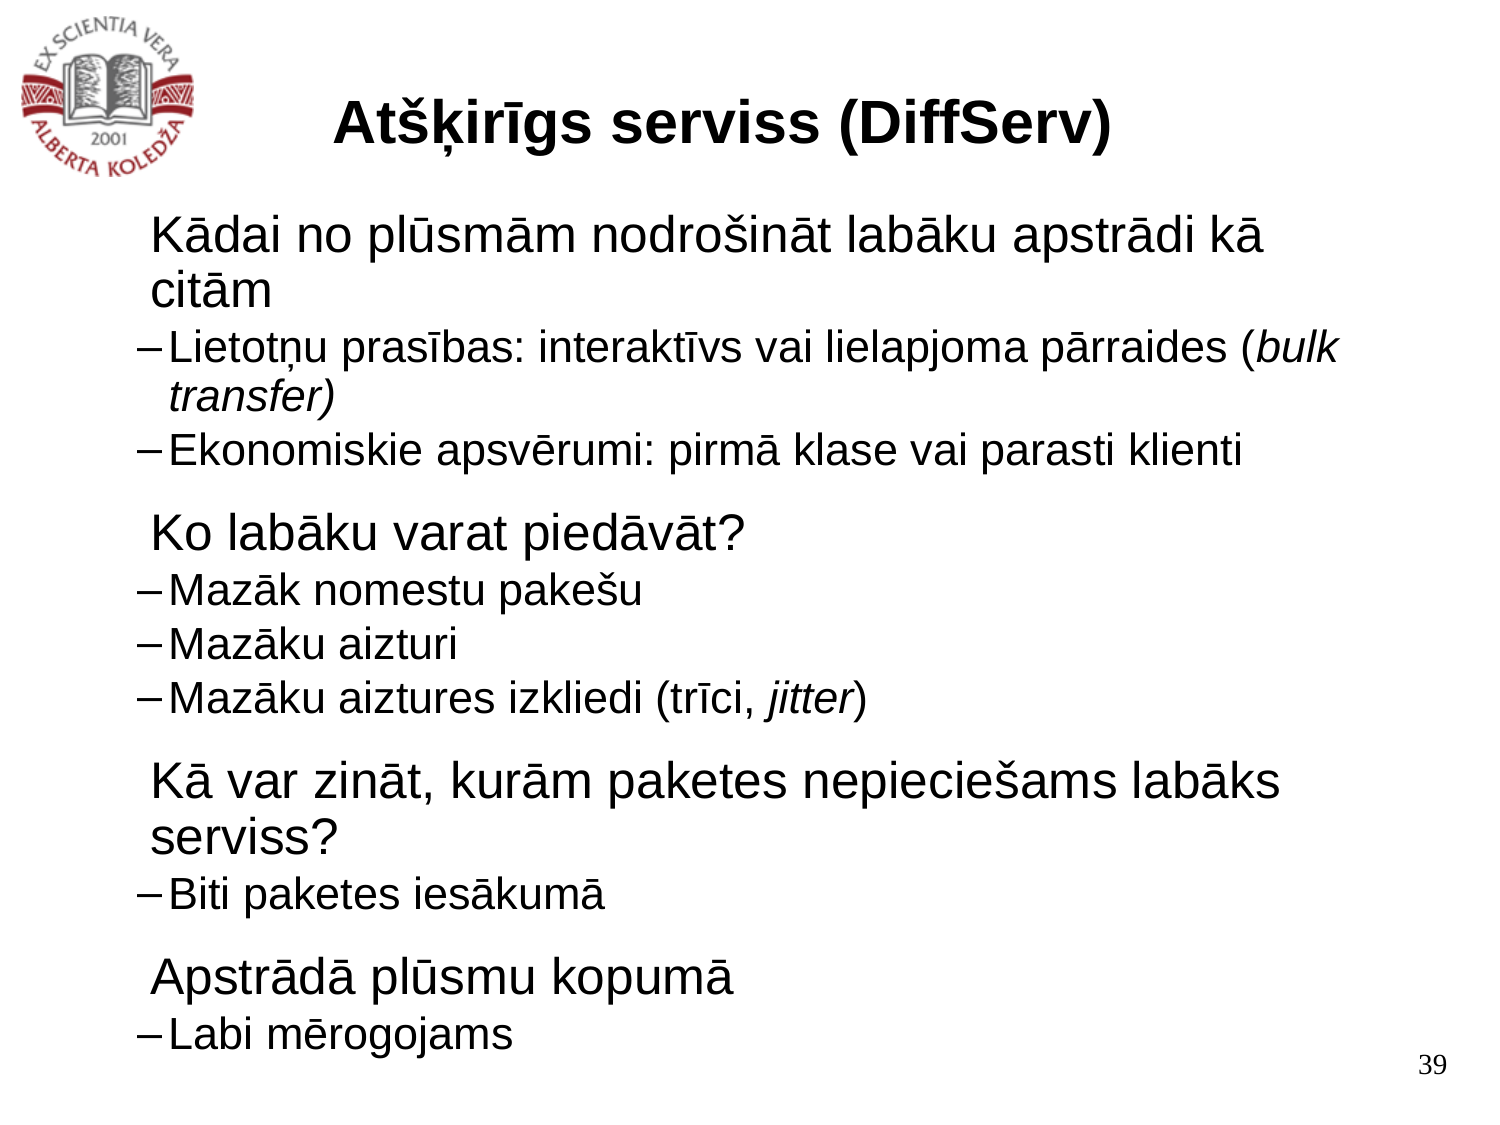

# Atšķirīgs serviss (DiffServ)
Kādai no plūsmām nodrošināt labāku apstrādi kā citām
Lietotņu prasības: interaktīvs vai lielapjoma pārraides (bulk transfer)
Ekonomiskie apsvērumi: pirmā klase vai parasti klienti
Ko labāku varat piedāvāt?
Mazāk nomestu pakešu
Mazāku aizturi
Mazāku aiztures izkliedi (trīci, jitter)
Kā var zināt, kurām paketes nepieciešams labāks serviss?
Biti paketes iesākumā
Apstrādā plūsmu kopumā
Labi mērogojams